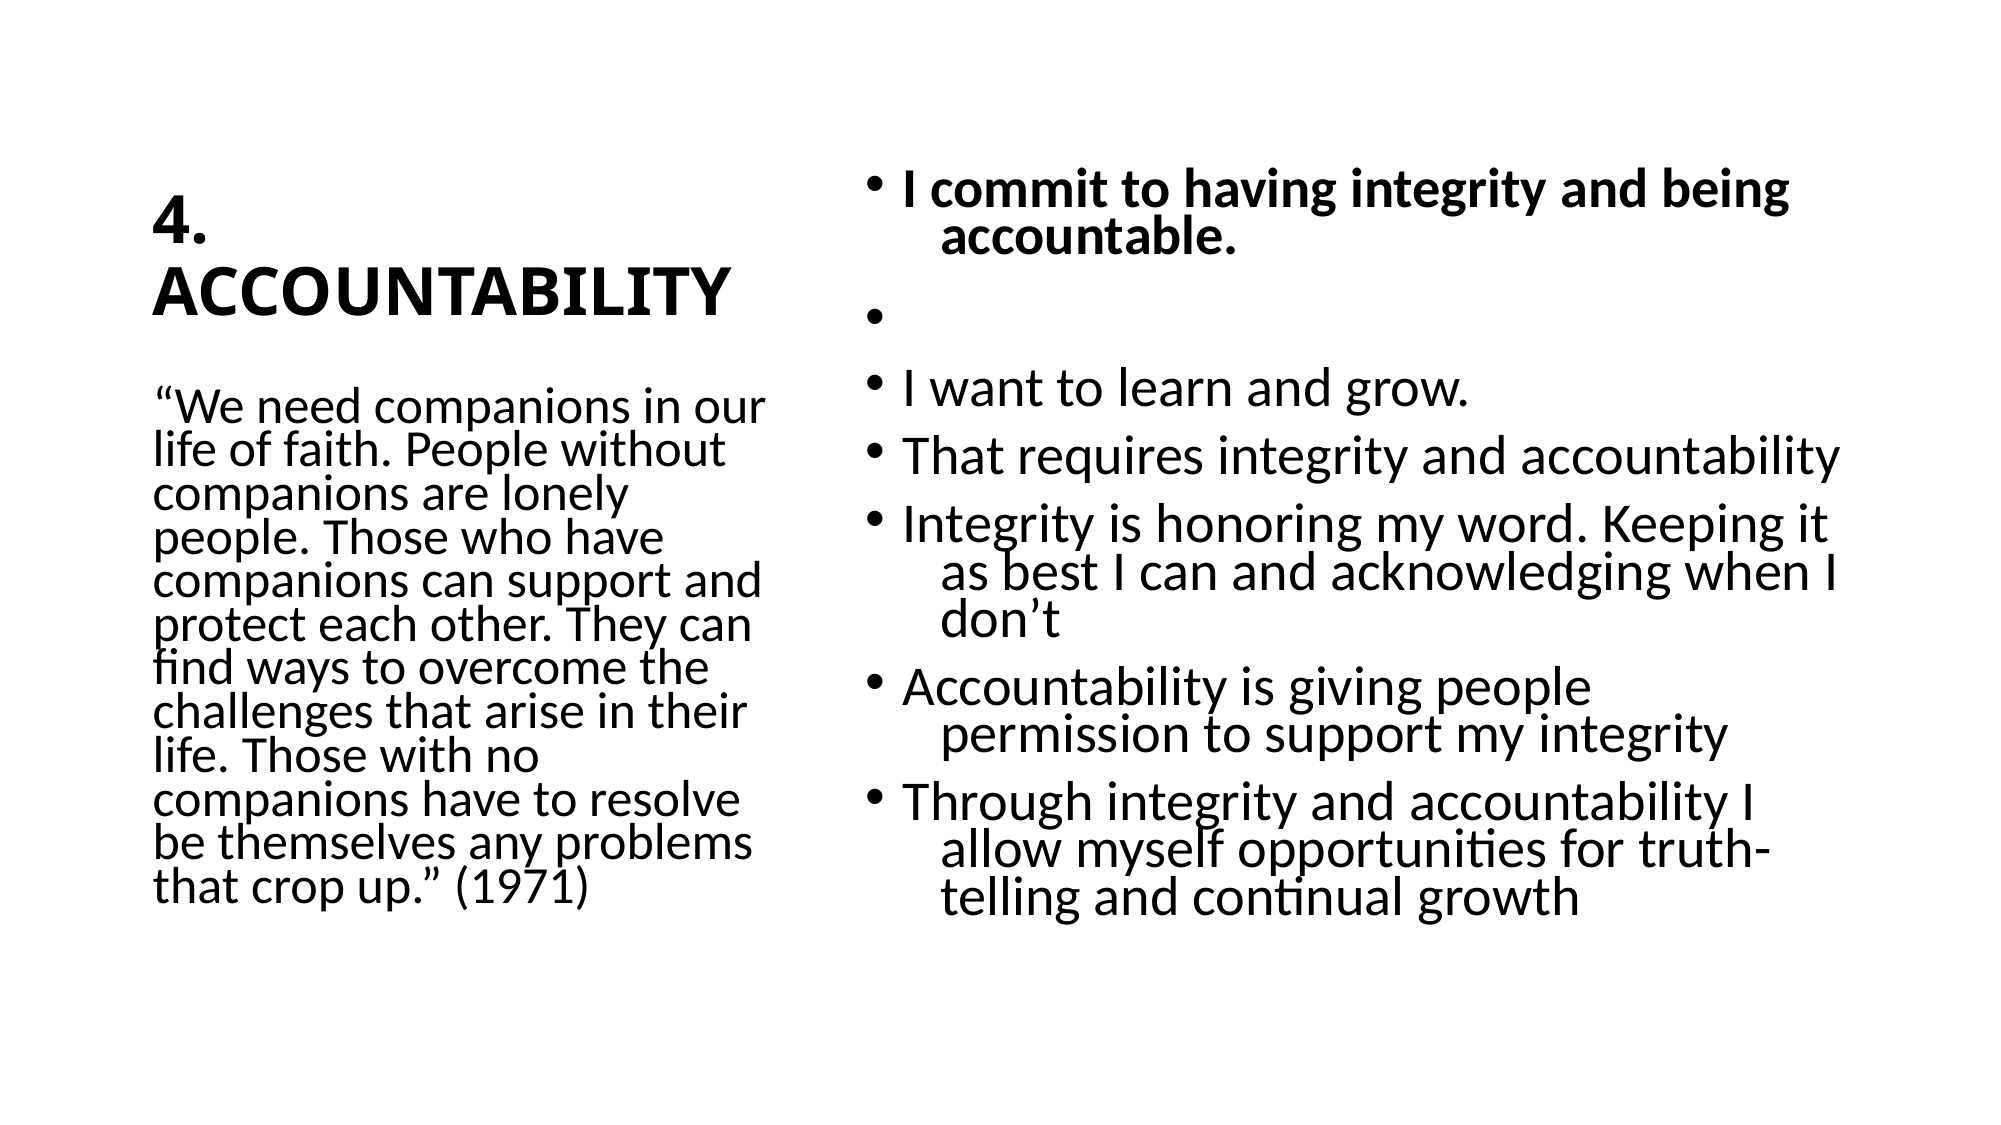

# 4. ACCOUNTABILITY
I commit to having integrity and being accountable.
I want to learn and grow.
That requires integrity and accountability
Integrity is honoring my word. Keeping it as best I can and acknowledging when I don’t
Accountability is giving people permission to support my integrity
Through integrity and accountability I allow myself opportunities for truth-telling and continual growth
“We need companions in our life of faith. People without companions are lonely people. Those who have companions can support and protect each other. They can find ways to overcome the challenges that arise in their life. Those with no companions have to resolve be themselves any problems that crop up.” (1971)